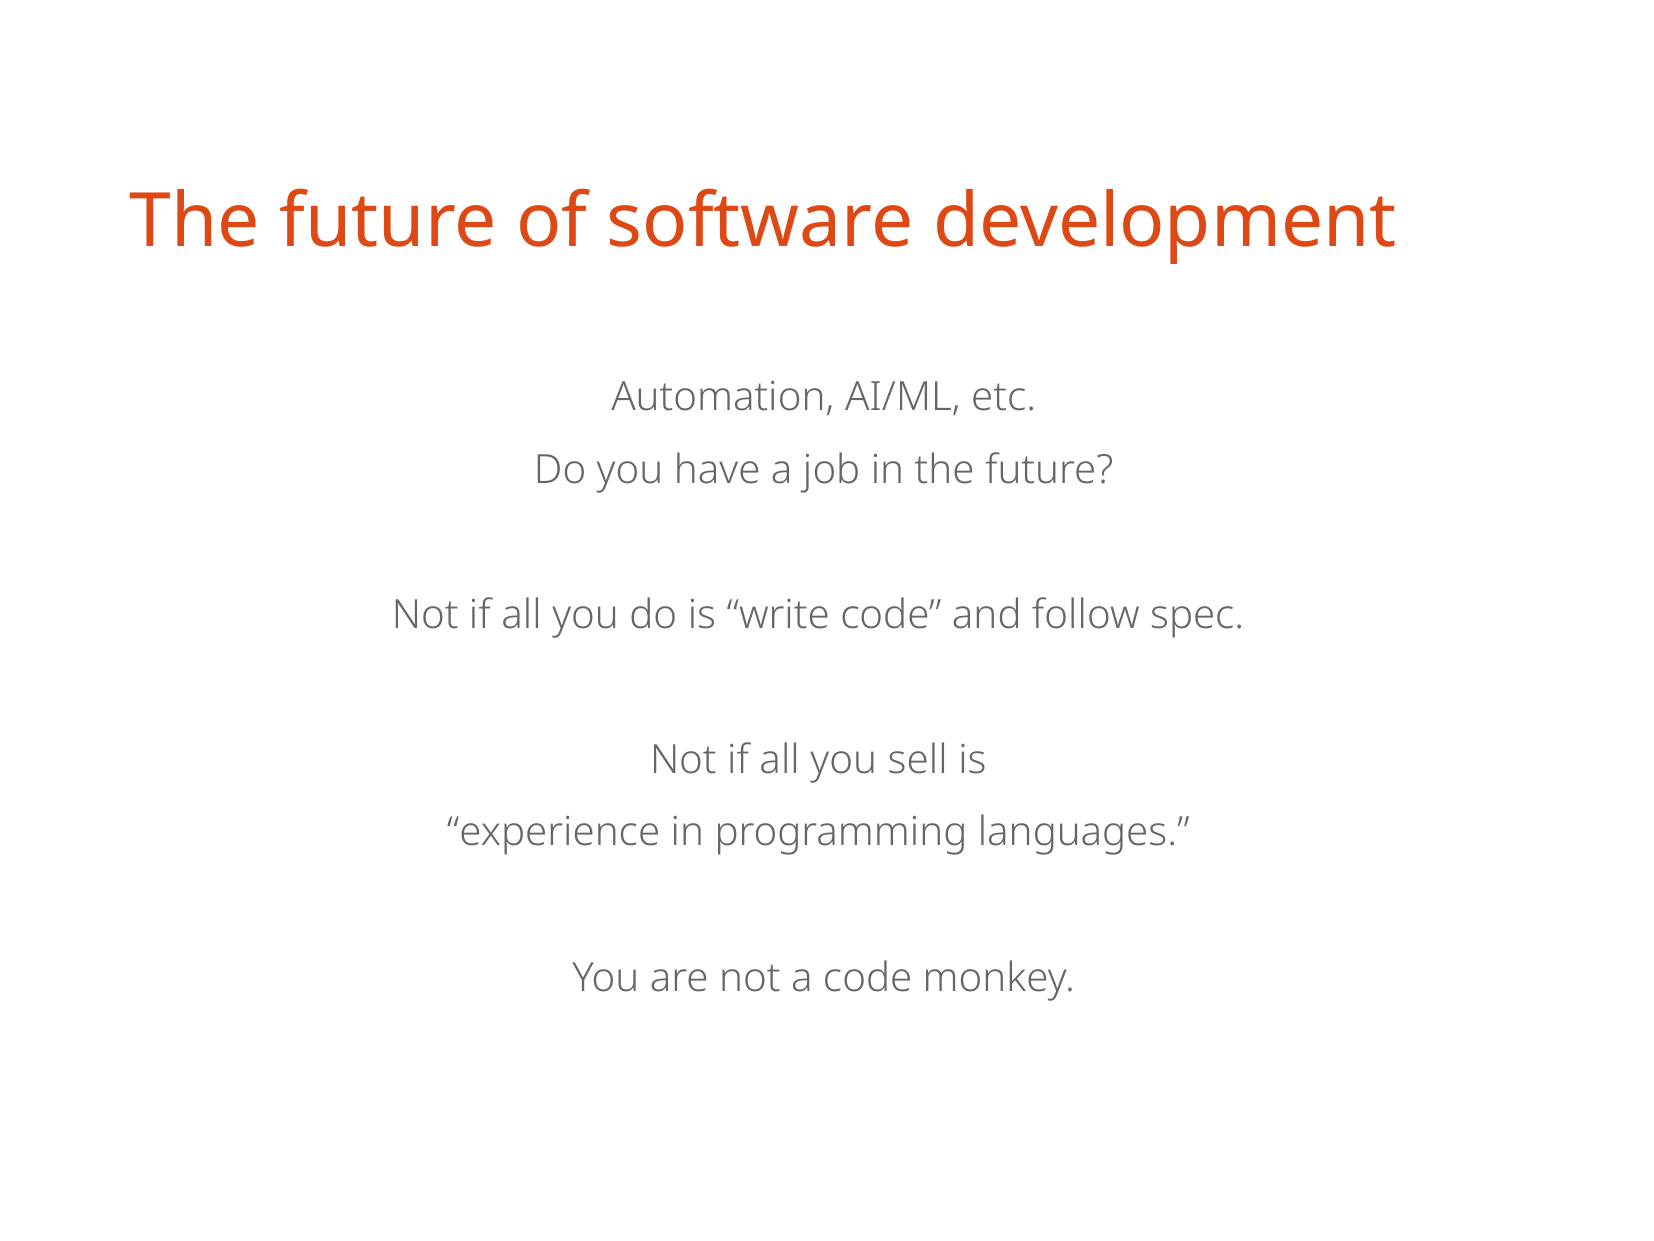

# The future of software development
Automation, AI/ML, etc.
Do you have a job in the future?
Not if all you do is “write code” and follow spec.
Not if all you sell is
“experience in programming languages.”
You are not a code monkey.